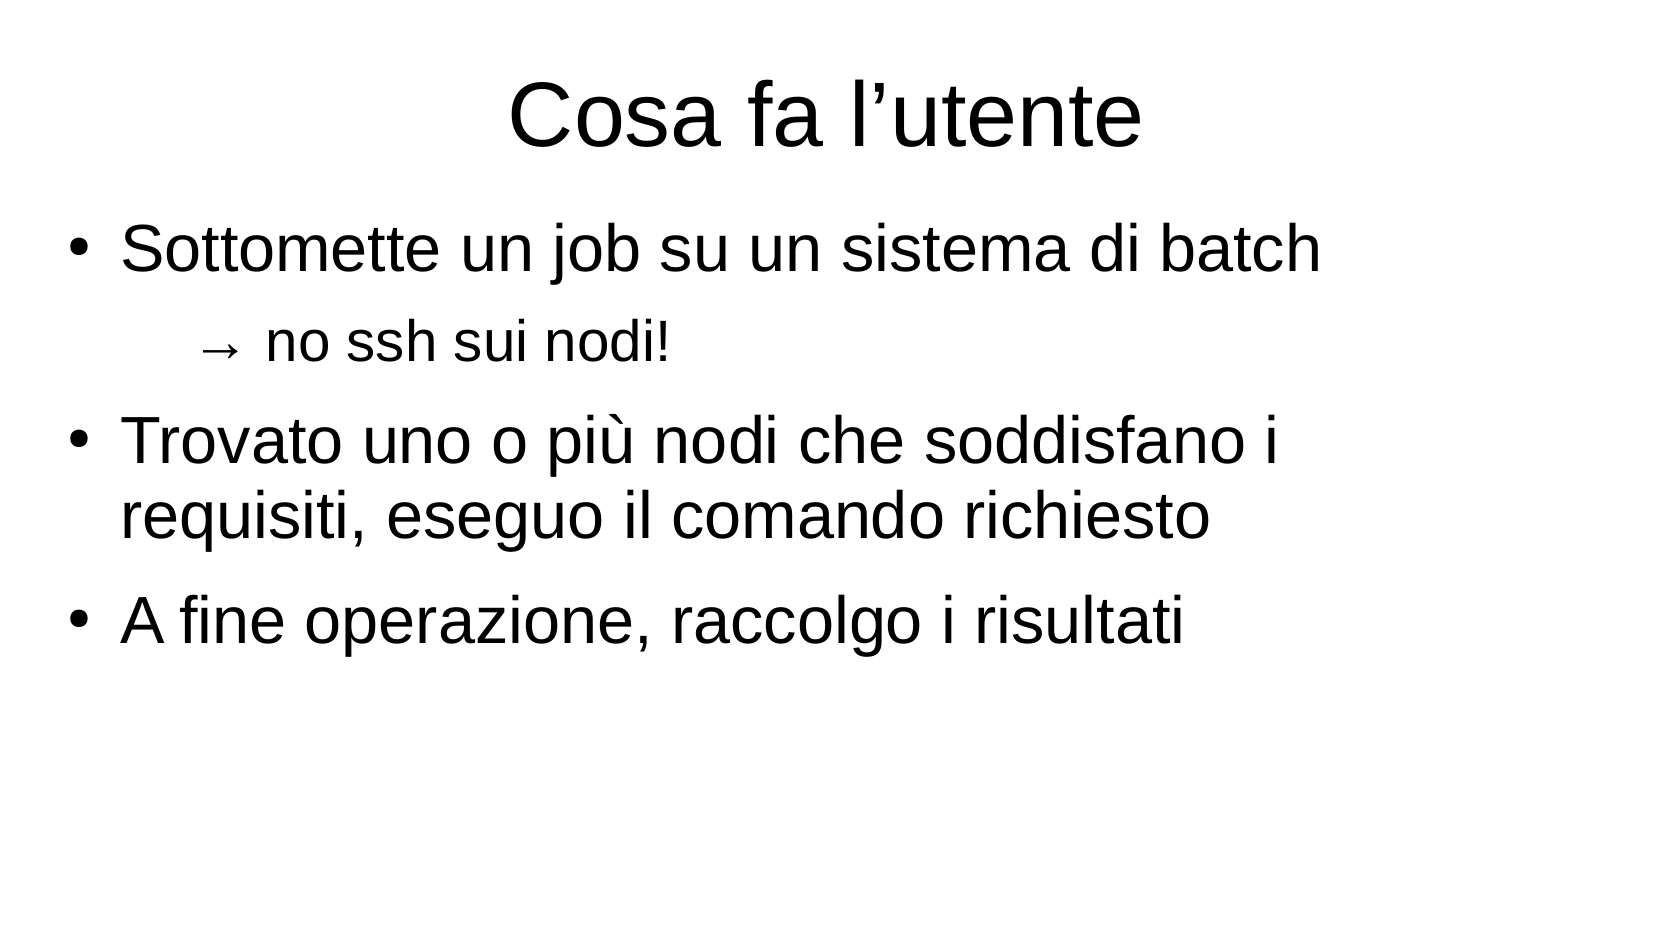

# Cosa fa l’utente
Sottomette un job su un sistema di batch
→ no ssh sui nodi!
Trovato uno o più nodi che soddisfano i requisiti, eseguo il comando richiesto
A fine operazione, raccolgo i risultati